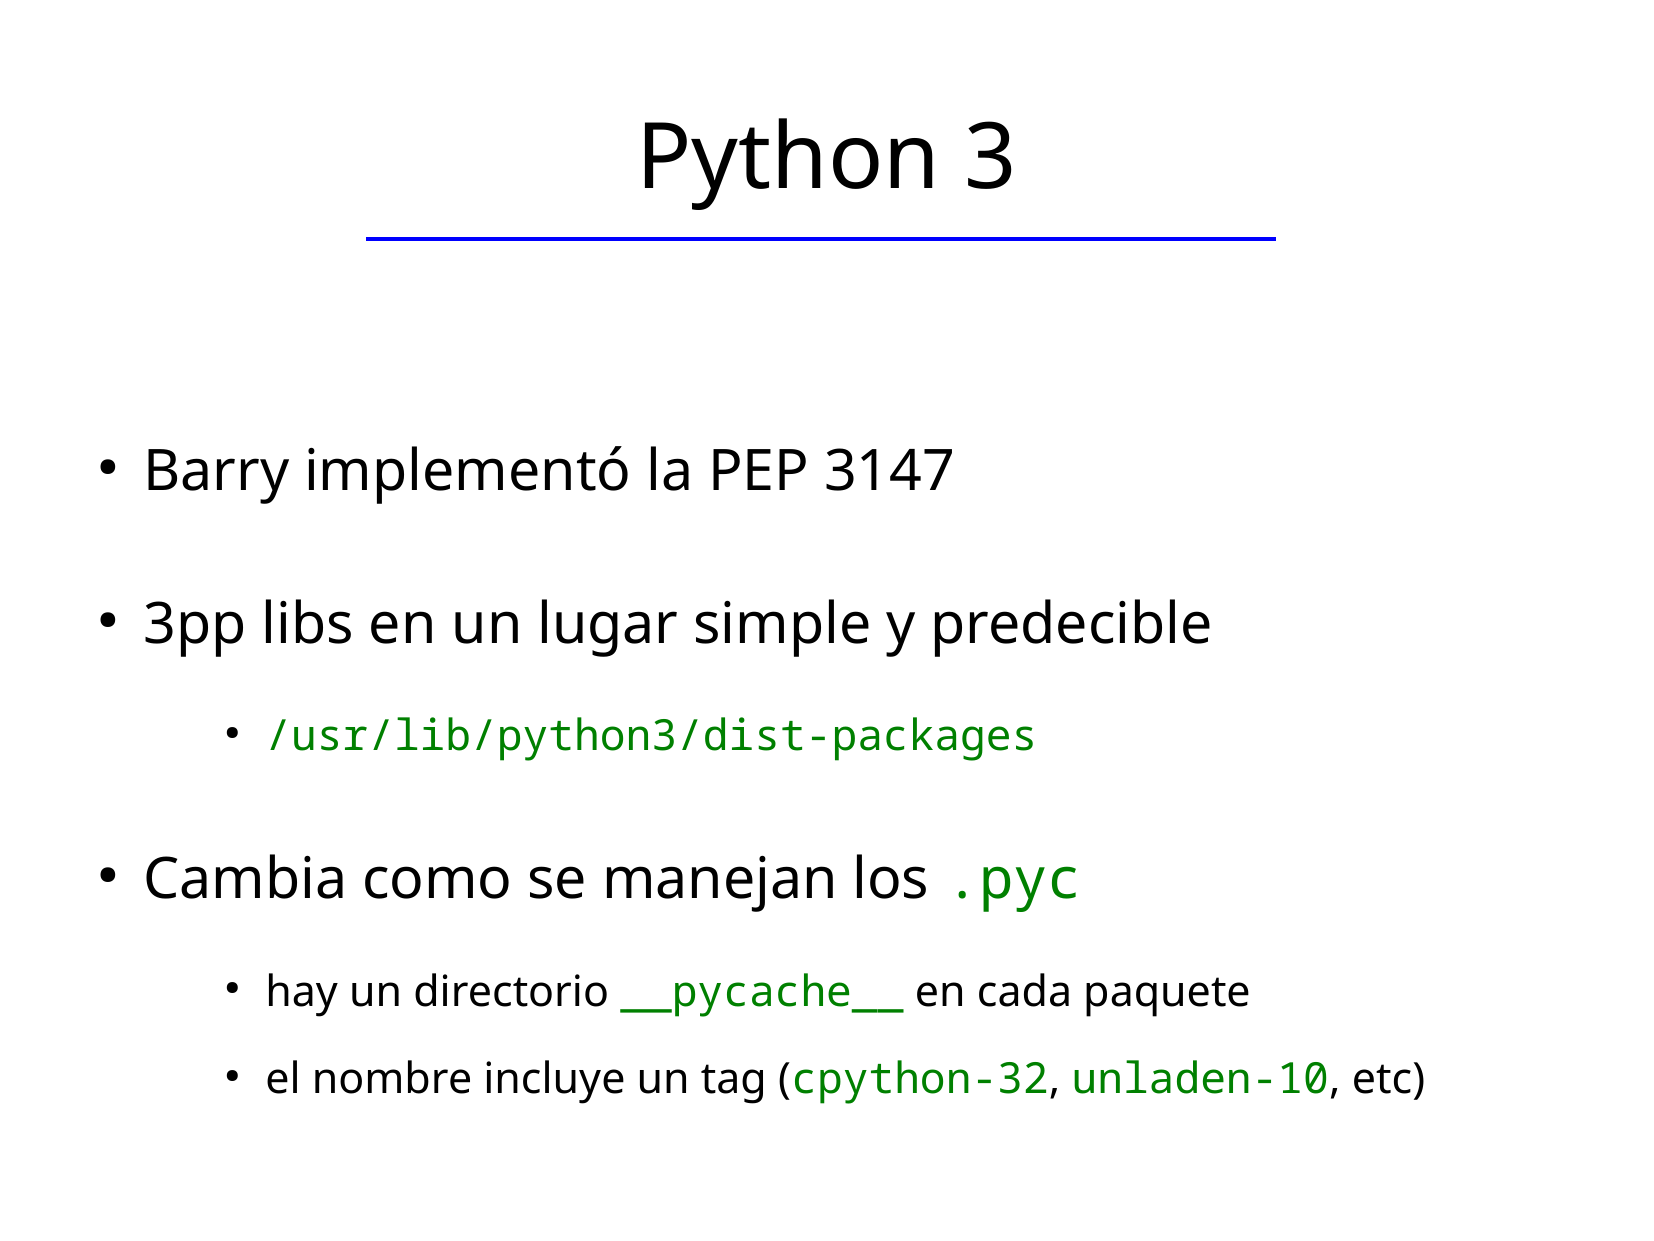

# Python 3
Barry implementó la PEP 3147
3pp libs en un lugar simple y predecible
/usr/lib/python3/dist-packages
Cambia como se manejan los .pyc
hay un directorio __pycache__ en cada paquete
el nombre incluye un tag (cpython-32, unladen-10, etc)